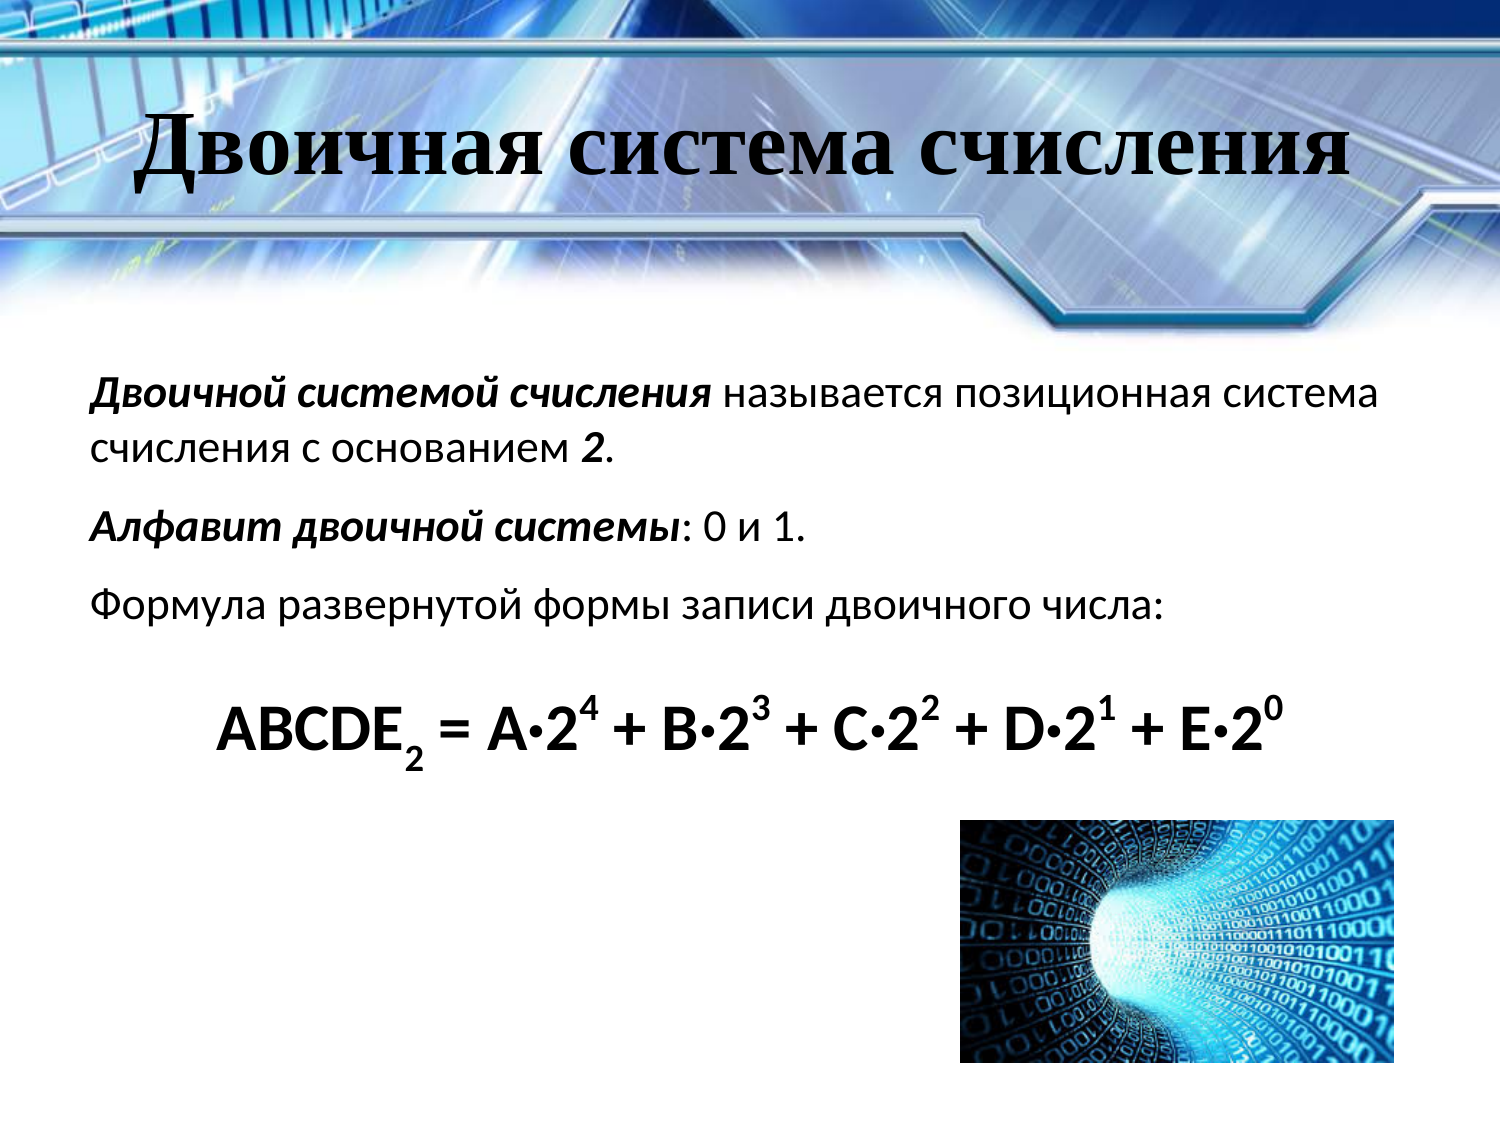

Двоичная система счисления
# Двоичной системой счисления называется позиционная система счисления с основанием 2.
Алфавит двоичной системы: 0 и 1.
Формула развернутой формы записи двоичного числа:
ABCDE2 = A·24 + B·23 + C·22 + D·21 + E·20